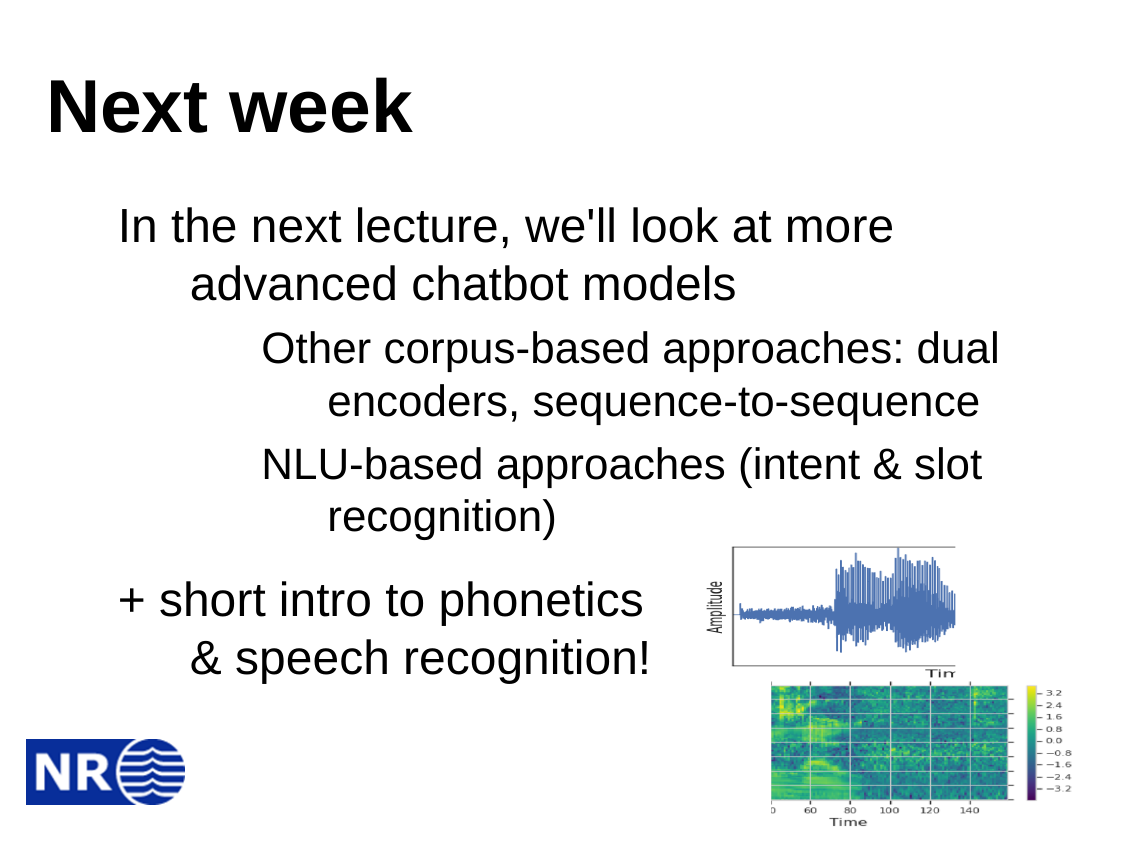

# Next week
In the next lecture, we'll look at more advanced chatbot models
Other corpus-based approaches: dual encoders, sequence-to-sequence
NLU-based approaches (intent & slot recognition)
+ short intro to phonetics & speech recognition!